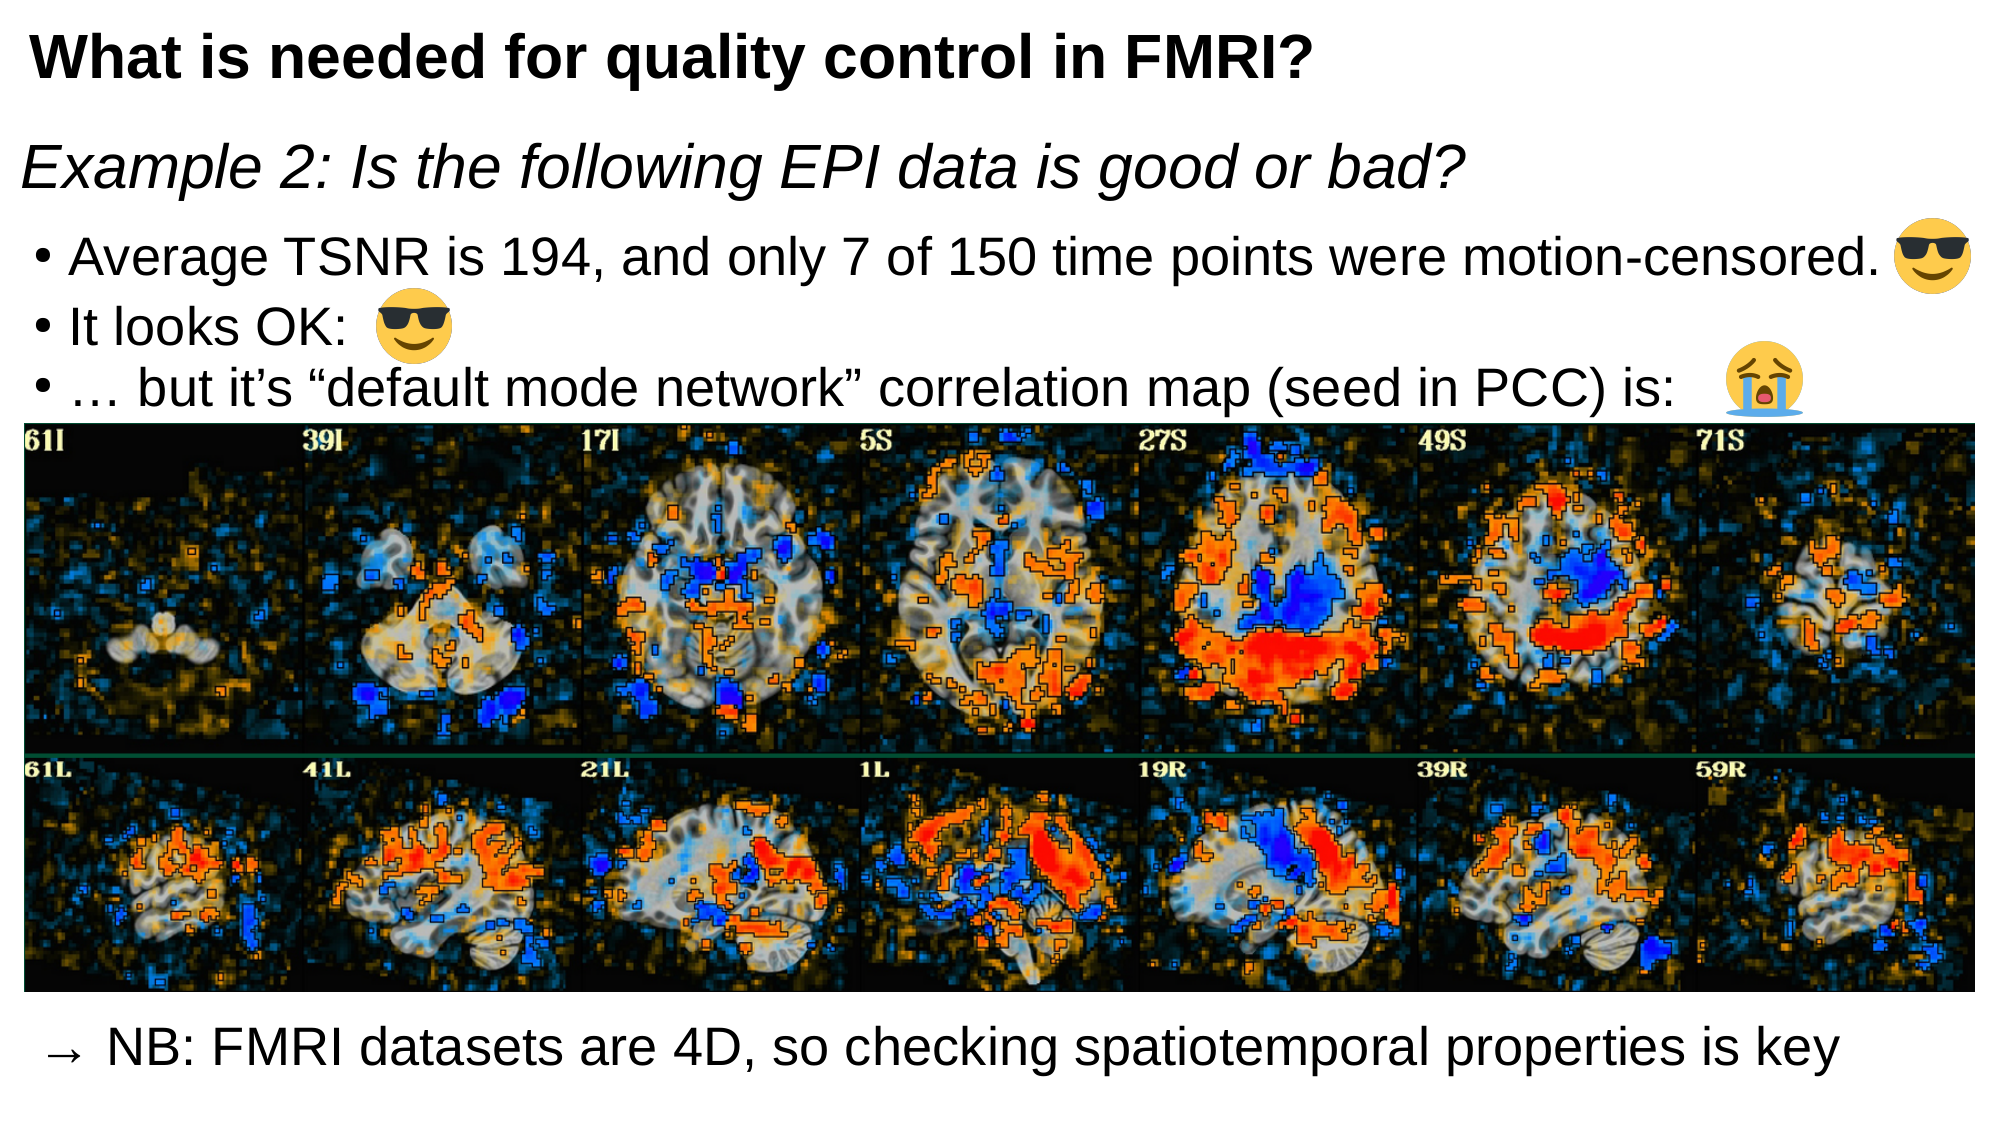

What is needed for quality control in FMRI?
Example 2: Is the following EPI data is good or bad?
Average TSNR is 194, and only 7 of 150 time points were motion-censored.
It looks OK:
… but it’s “default mode network” correlation map (seed in PCC) is:
→ NB: FMRI datasets are 4D, so checking spatiotemporal properties is key